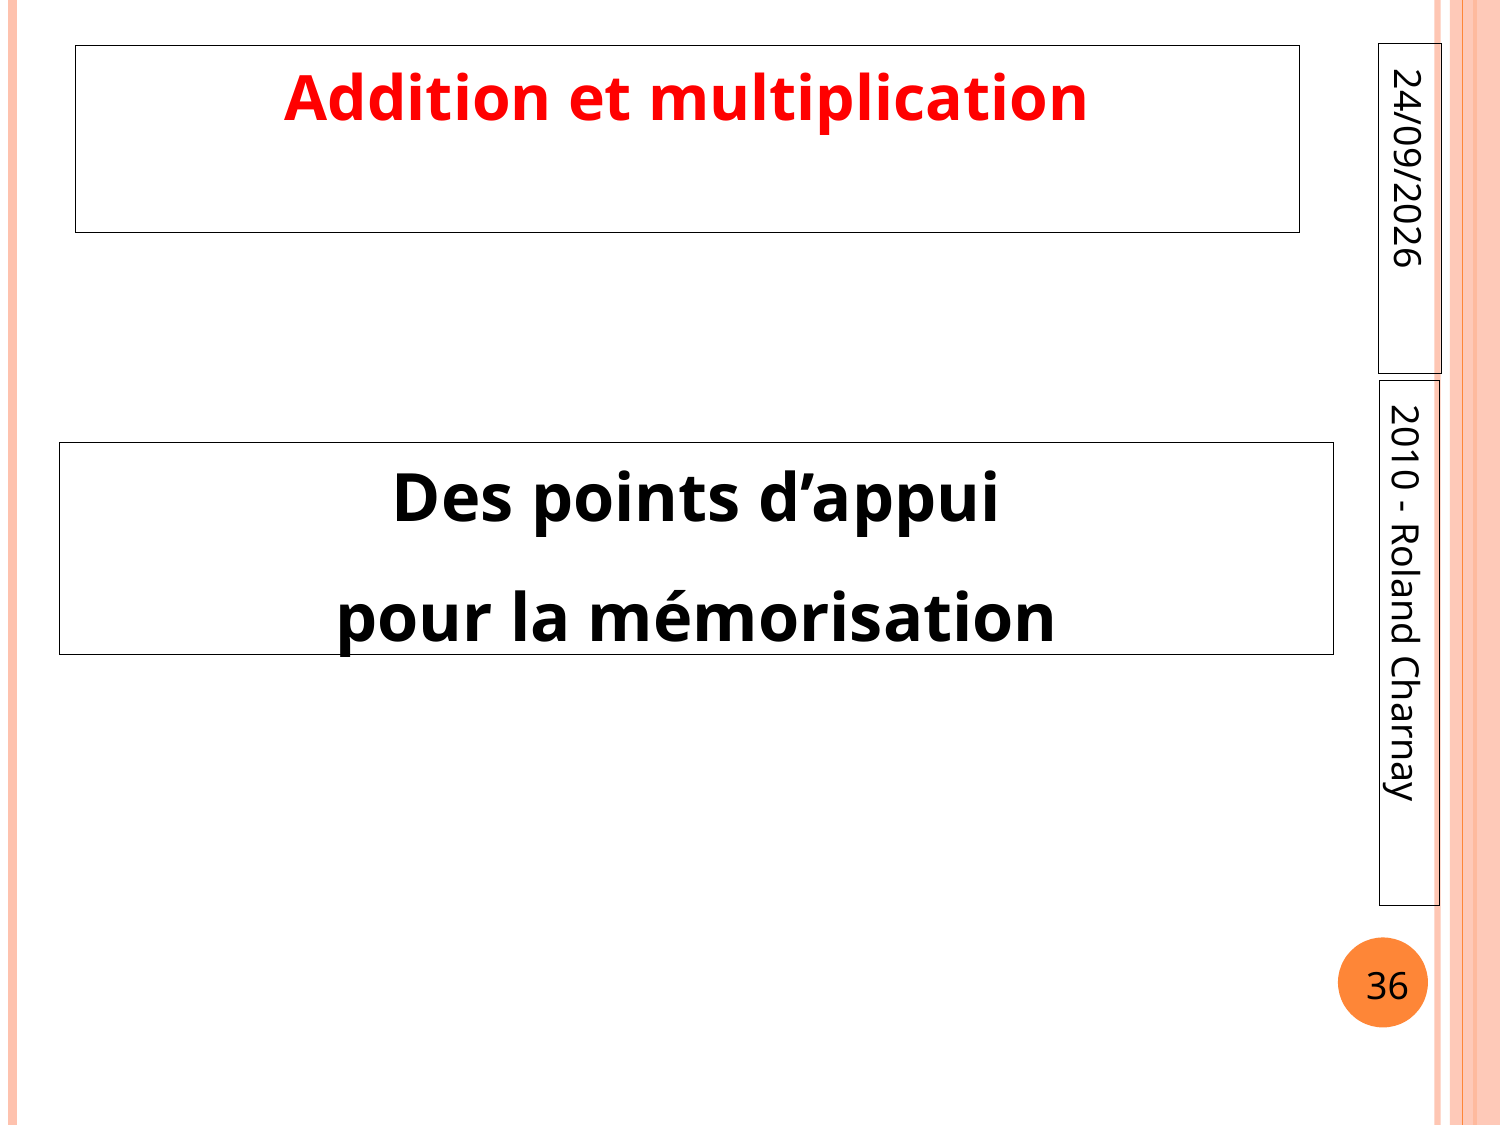

# Addition et multiplication
Des points d’appui
pour la mémorisation